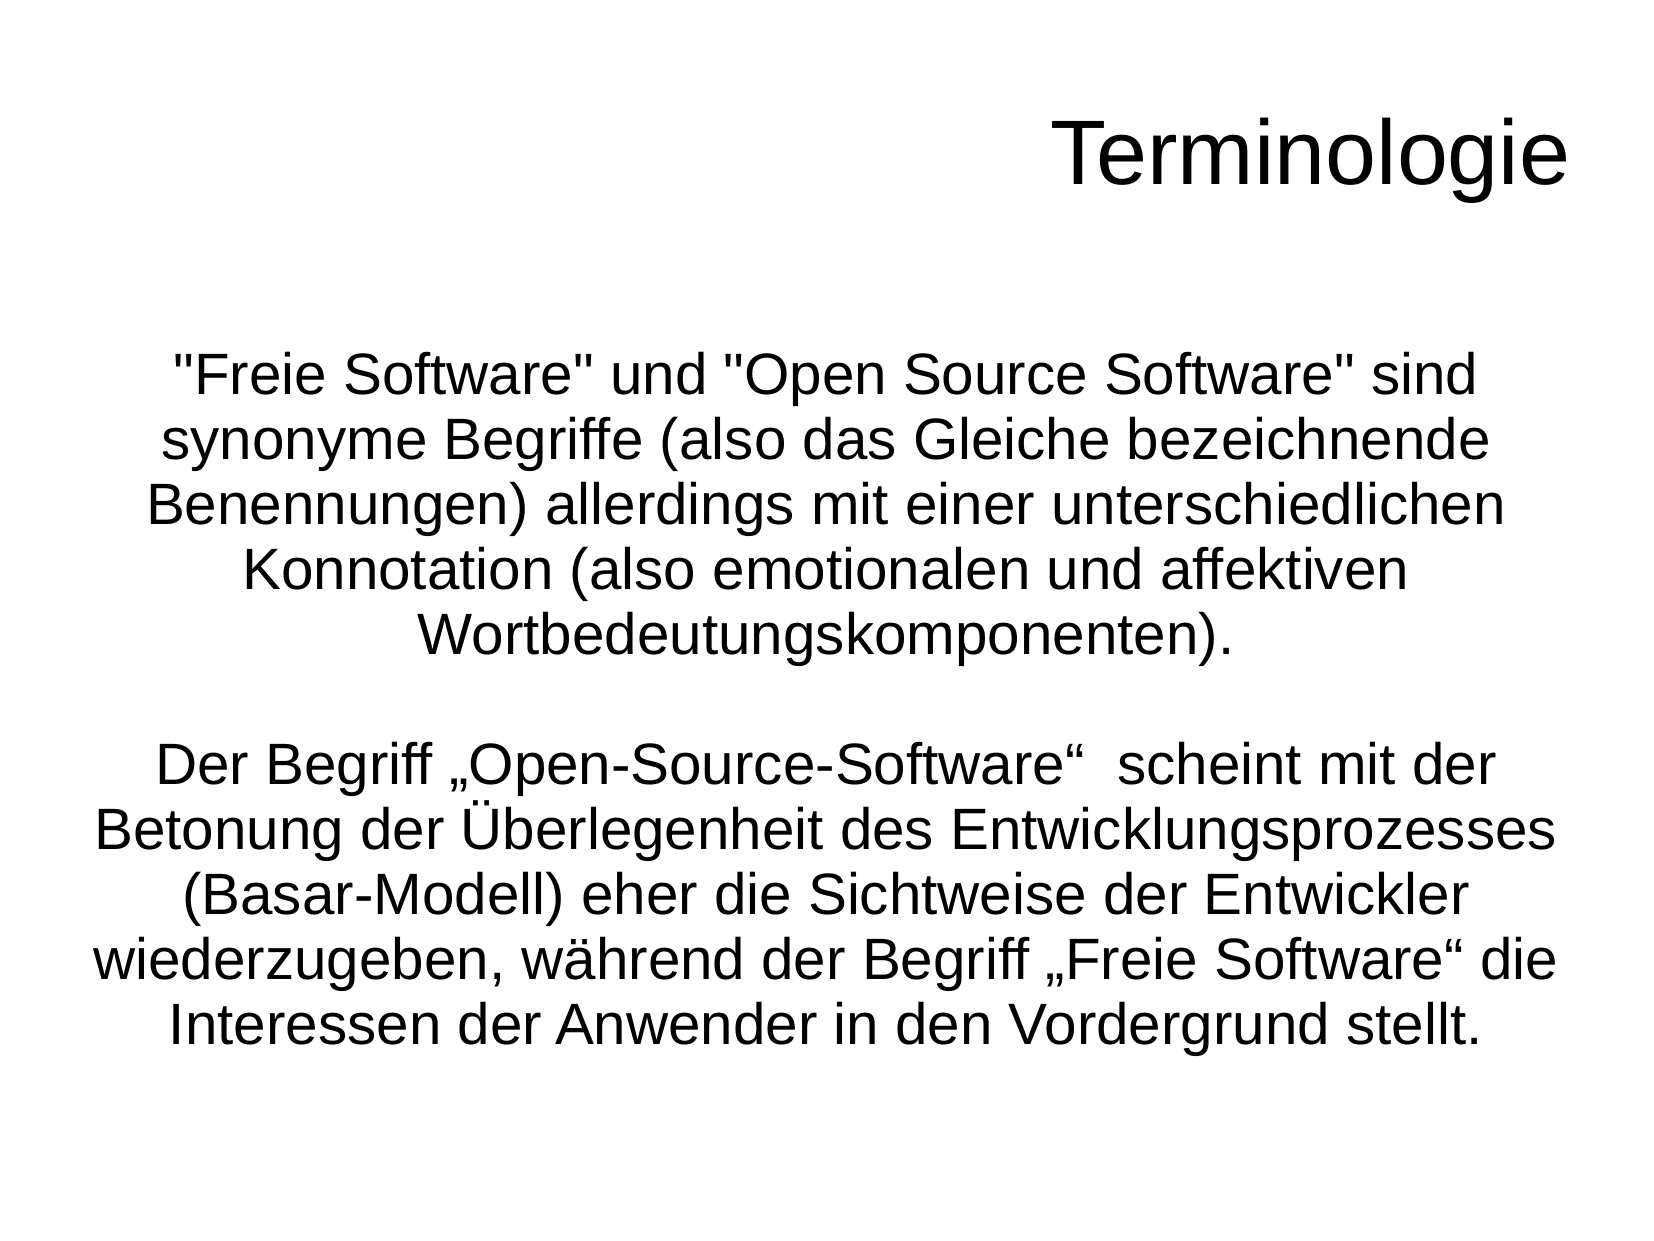

# Terminologie
"Freie Software" und "Open Source Software" sind synonyme Begriffe (also das Gleiche bezeichnende Benennungen) allerdings mit einer unterschiedlichen Konnotation (also emotionalen und affektiven Wortbedeutungskomponenten).
Der Begriff „Open-Source-Software“ scheint mit der Betonung der Überlegenheit des Entwicklungsprozesses (Basar-Modell) eher die Sichtweise der Entwickler wiederzugeben, während der Begriff „Freie Software“ die Interessen der Anwender in den Vordergrund stellt.